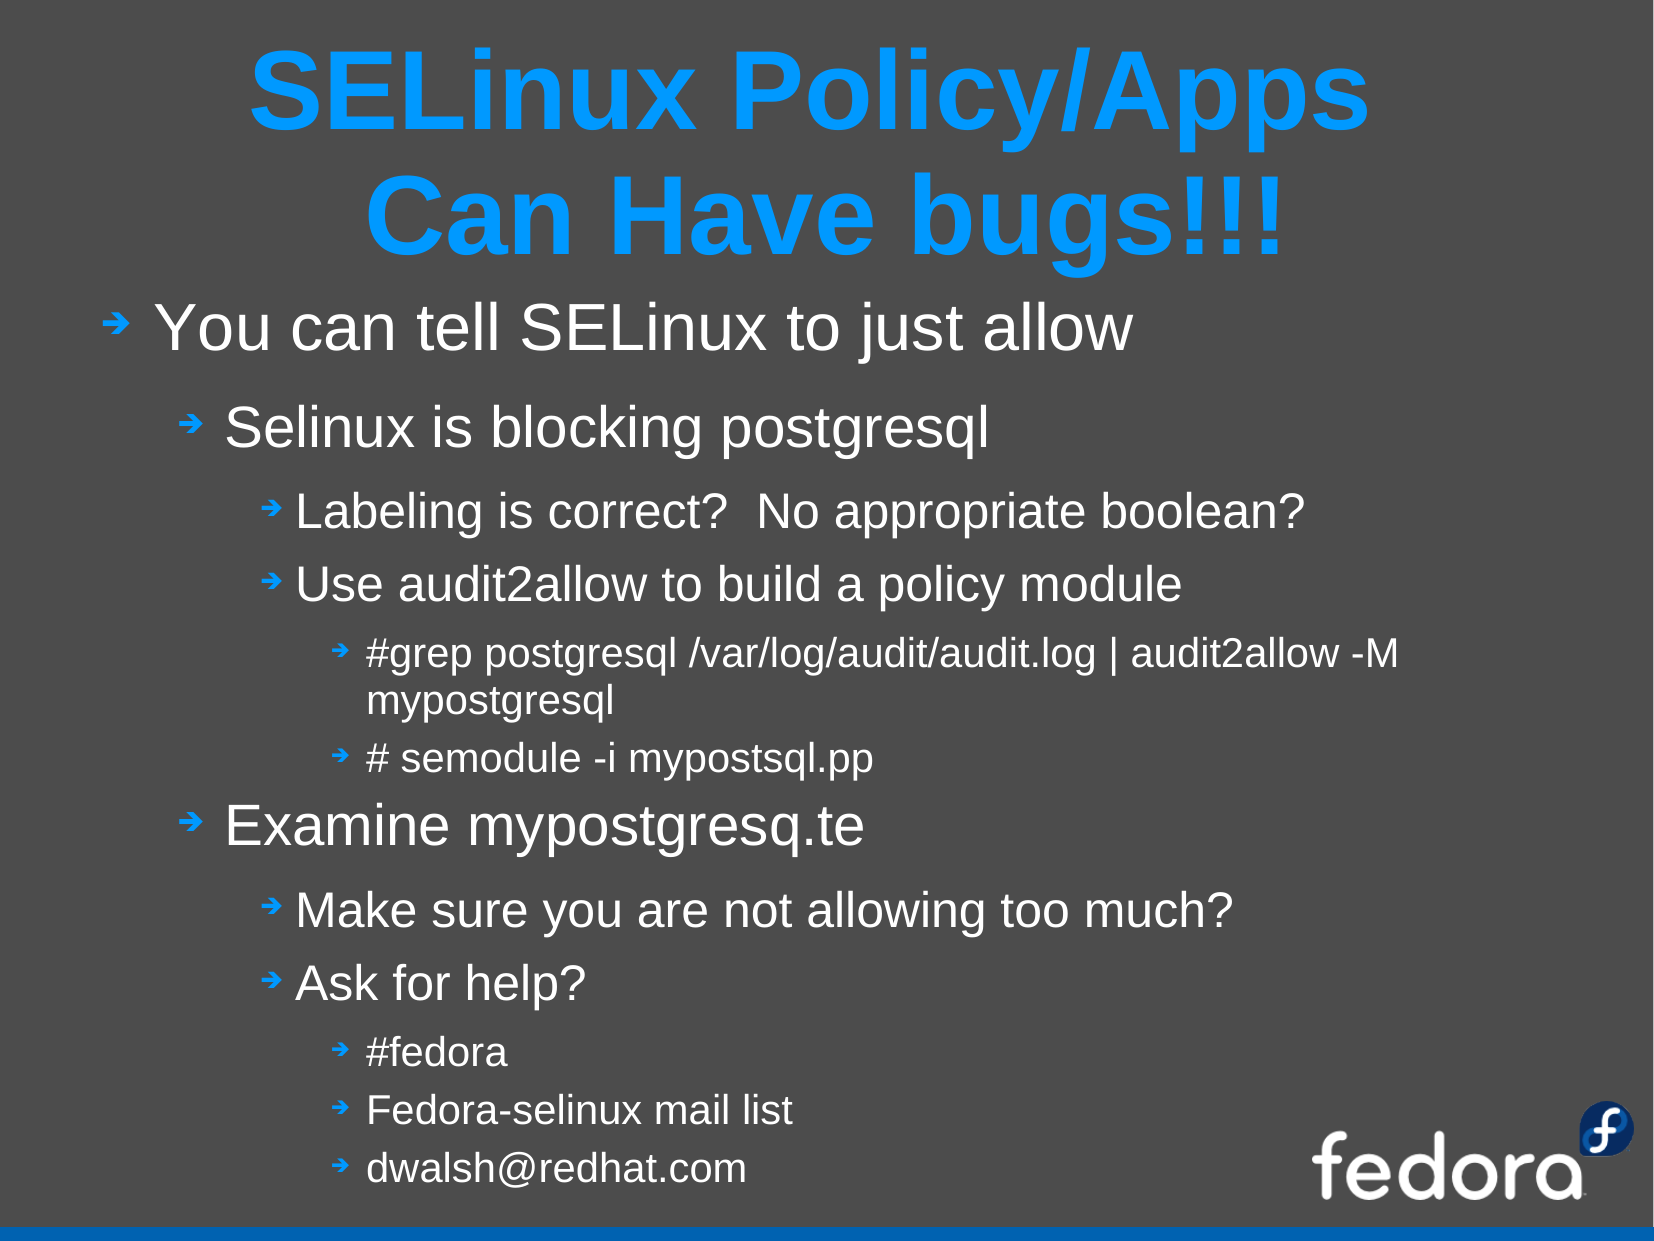

# SELinux Policy/Apps Can Have bugs!!!
You can tell SELinux to just allow
Selinux is blocking postgresql
Labeling is correct? No appropriate boolean?
Use audit2allow to build a policy module
#grep postgresql /var/log/audit/audit.log | audit2allow -M mypostgresql
# semodule -i mypostsql.pp
Examine mypostgresq.te
Make sure you are not allowing too much?
Ask for help?
#fedora
Fedora-selinux mail list
dwalsh@redhat.com